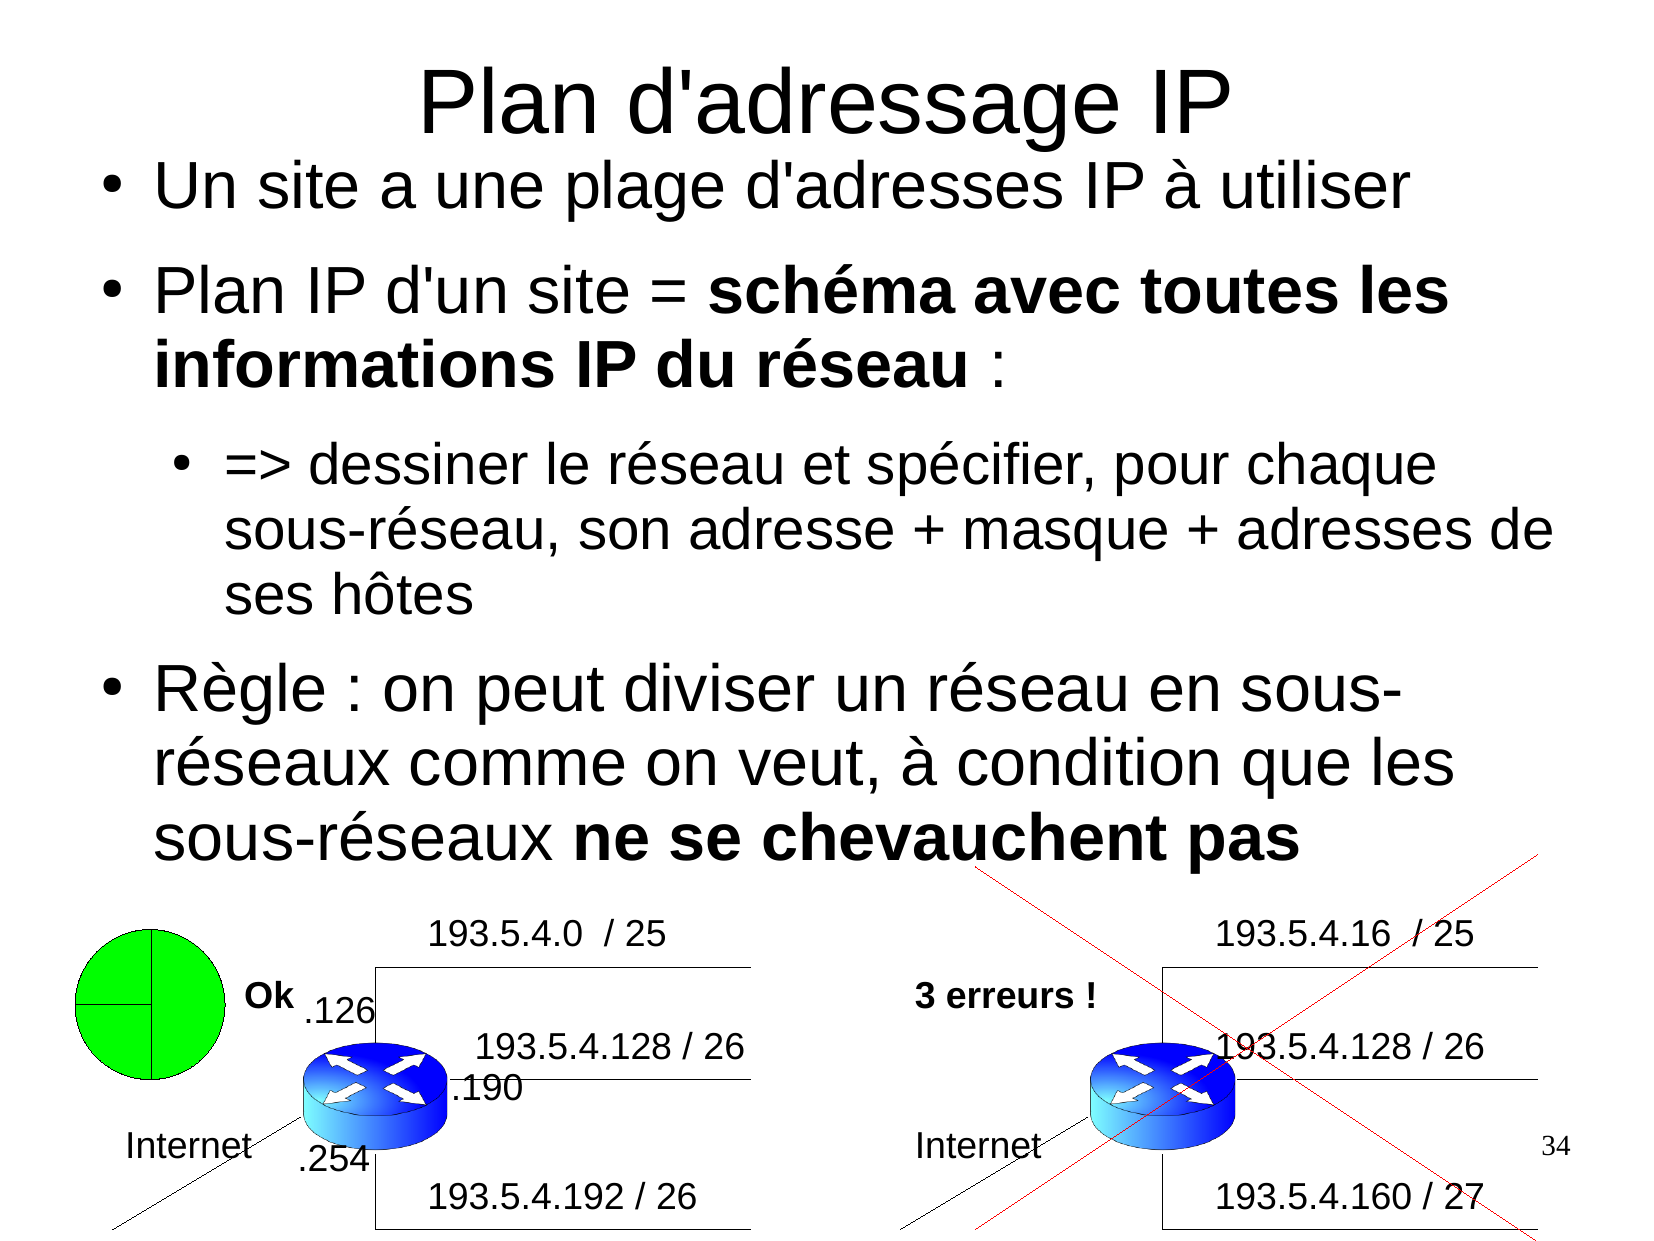

# Plan d'adressage IP
Un site a une plage d'adresses IP à utiliser
Plan IP d'un site = schéma avec toutes les informations IP du réseau :
=> dessiner le réseau et spécifier, pour chaque sous-réseau, son adresse + masque + adresses de ses hôtes
Règle : on peut diviser un réseau en sous-réseaux comme on veut, à condition que les sous-réseaux ne se chevauchent pas
193.5.4.0 / 25
193.5.4.16 / 25
Ok
3 erreurs !
.126
193.5.4.128 / 26
193.5.4.128 / 26
.190
Internet
Internet
34
.254
193.5.4.192 / 26
193.5.4.160 / 27